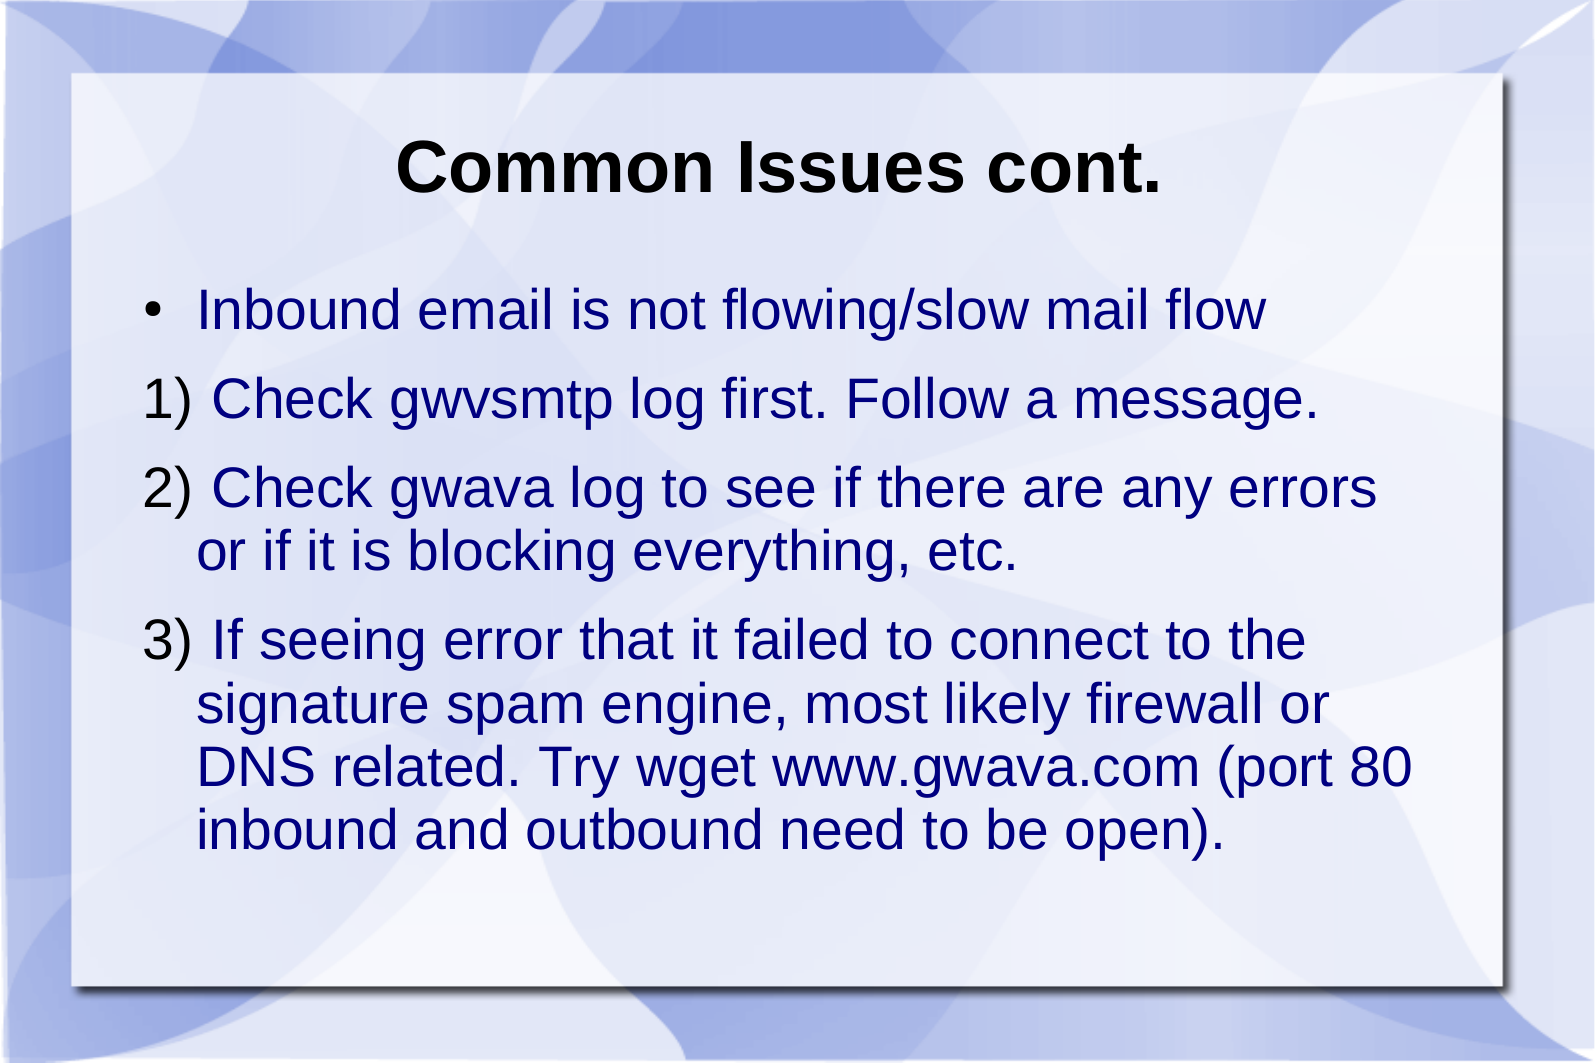

# Common Issues cont.
Inbound email is not flowing/slow mail flow
 Check gwvsmtp log first. Follow a message.
 Check gwava log to see if there are any errors or if it is blocking everything, etc.
 If seeing error that it failed to connect to the signature spam engine, most likely firewall or DNS related. Try wget www.gwava.com (port 80 inbound and outbound need to be open).